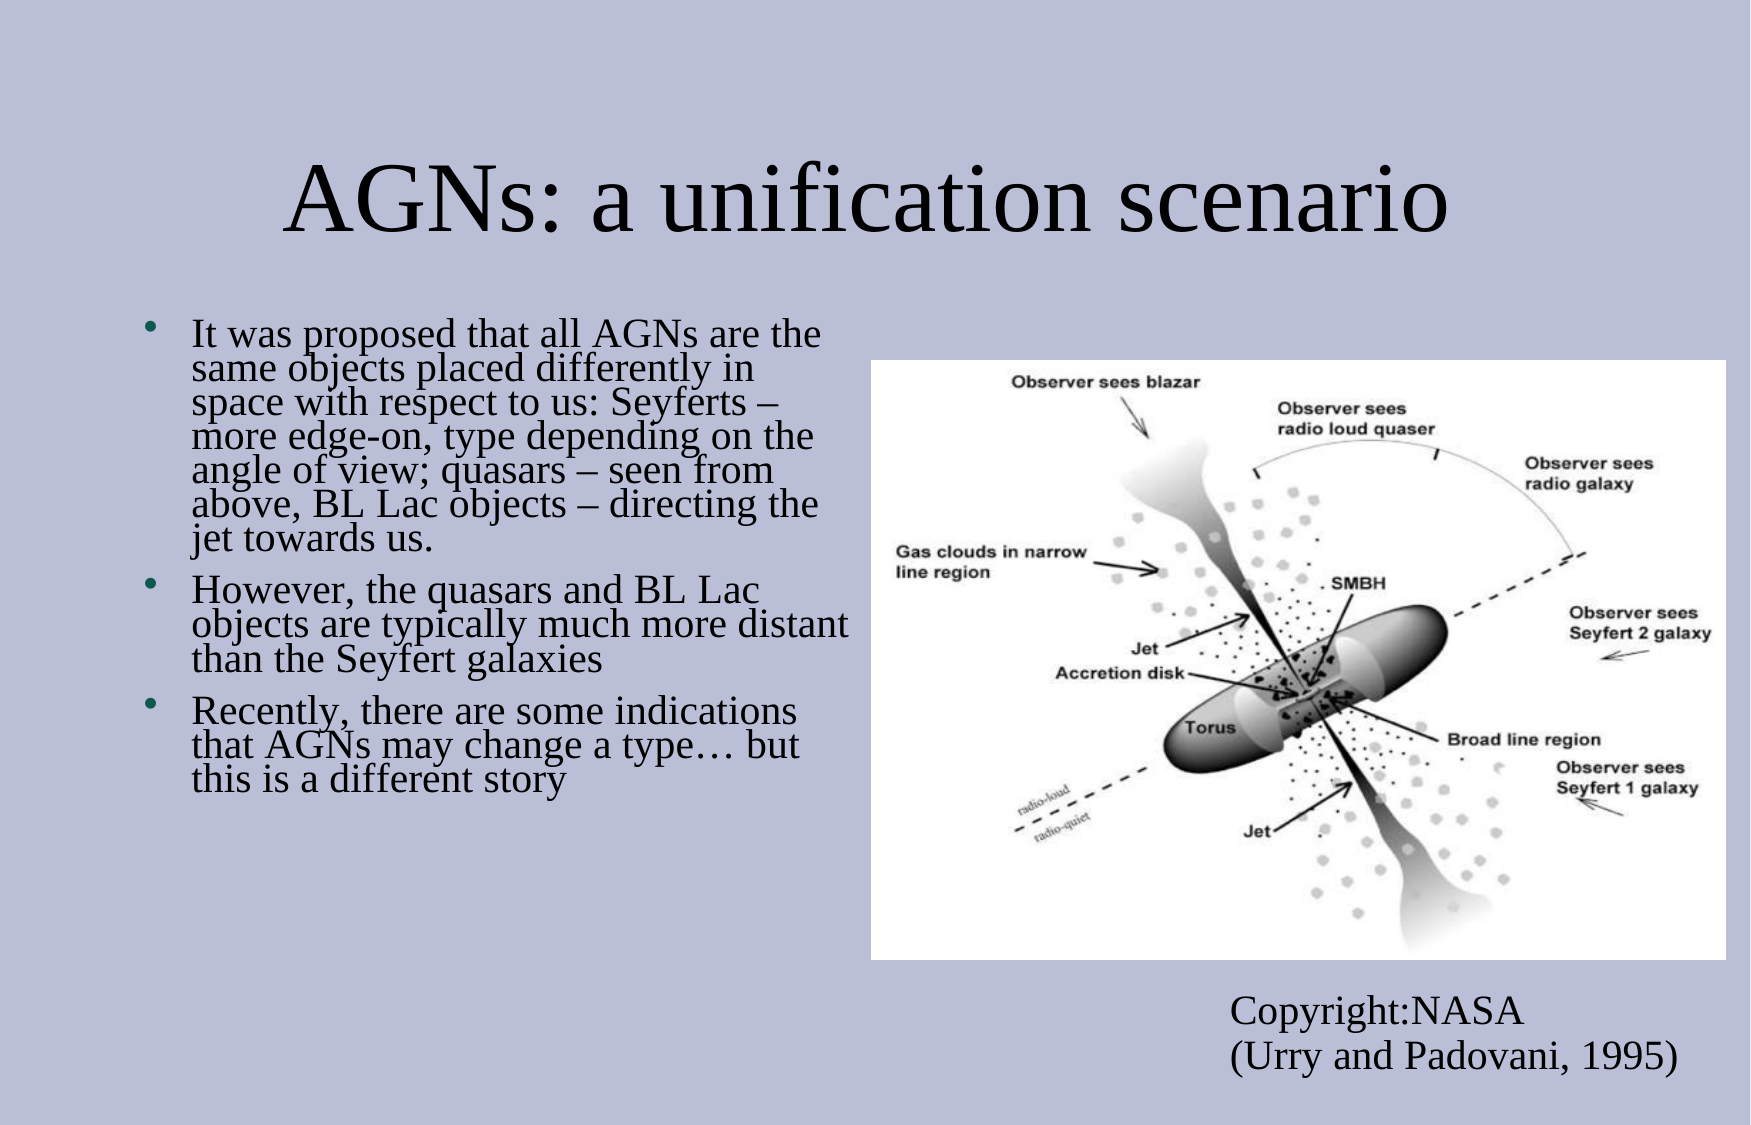

# AGNs: a unification scenario
It was proposed that all AGNs are the same objects placed differently in space with respect to us: Seyferts – more edge-on, type depending on the angle of view; quasars – seen from above, BL Lac objects – directing the jet towards us.
However, the quasars and BL Lac objects are typically much more distant than the Seyfert galaxies
Recently, there are some indications that AGNs may change a type… but this is a different story
Copyright:NASA
(Urry and Padovani, 1995)